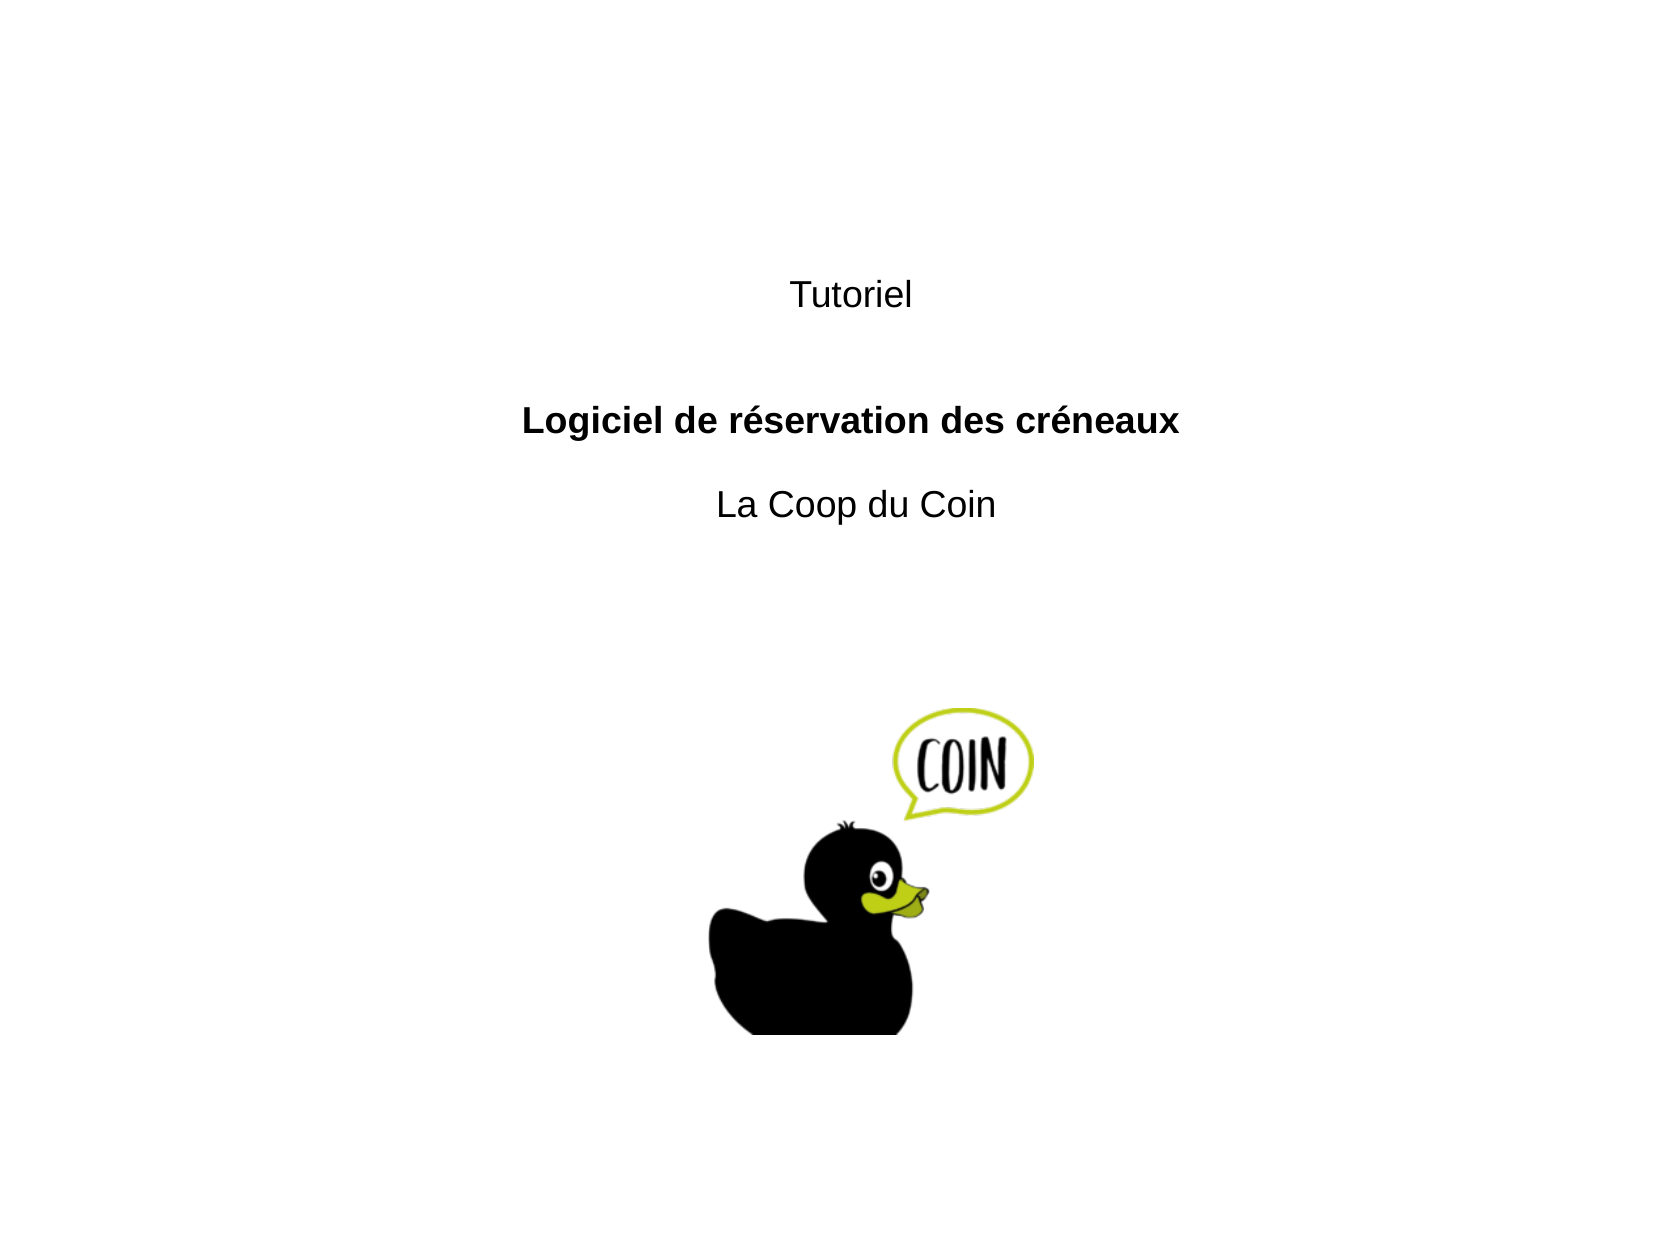

Tutoriel
Logiciel de réservation des créneaux
La Coop du Coin